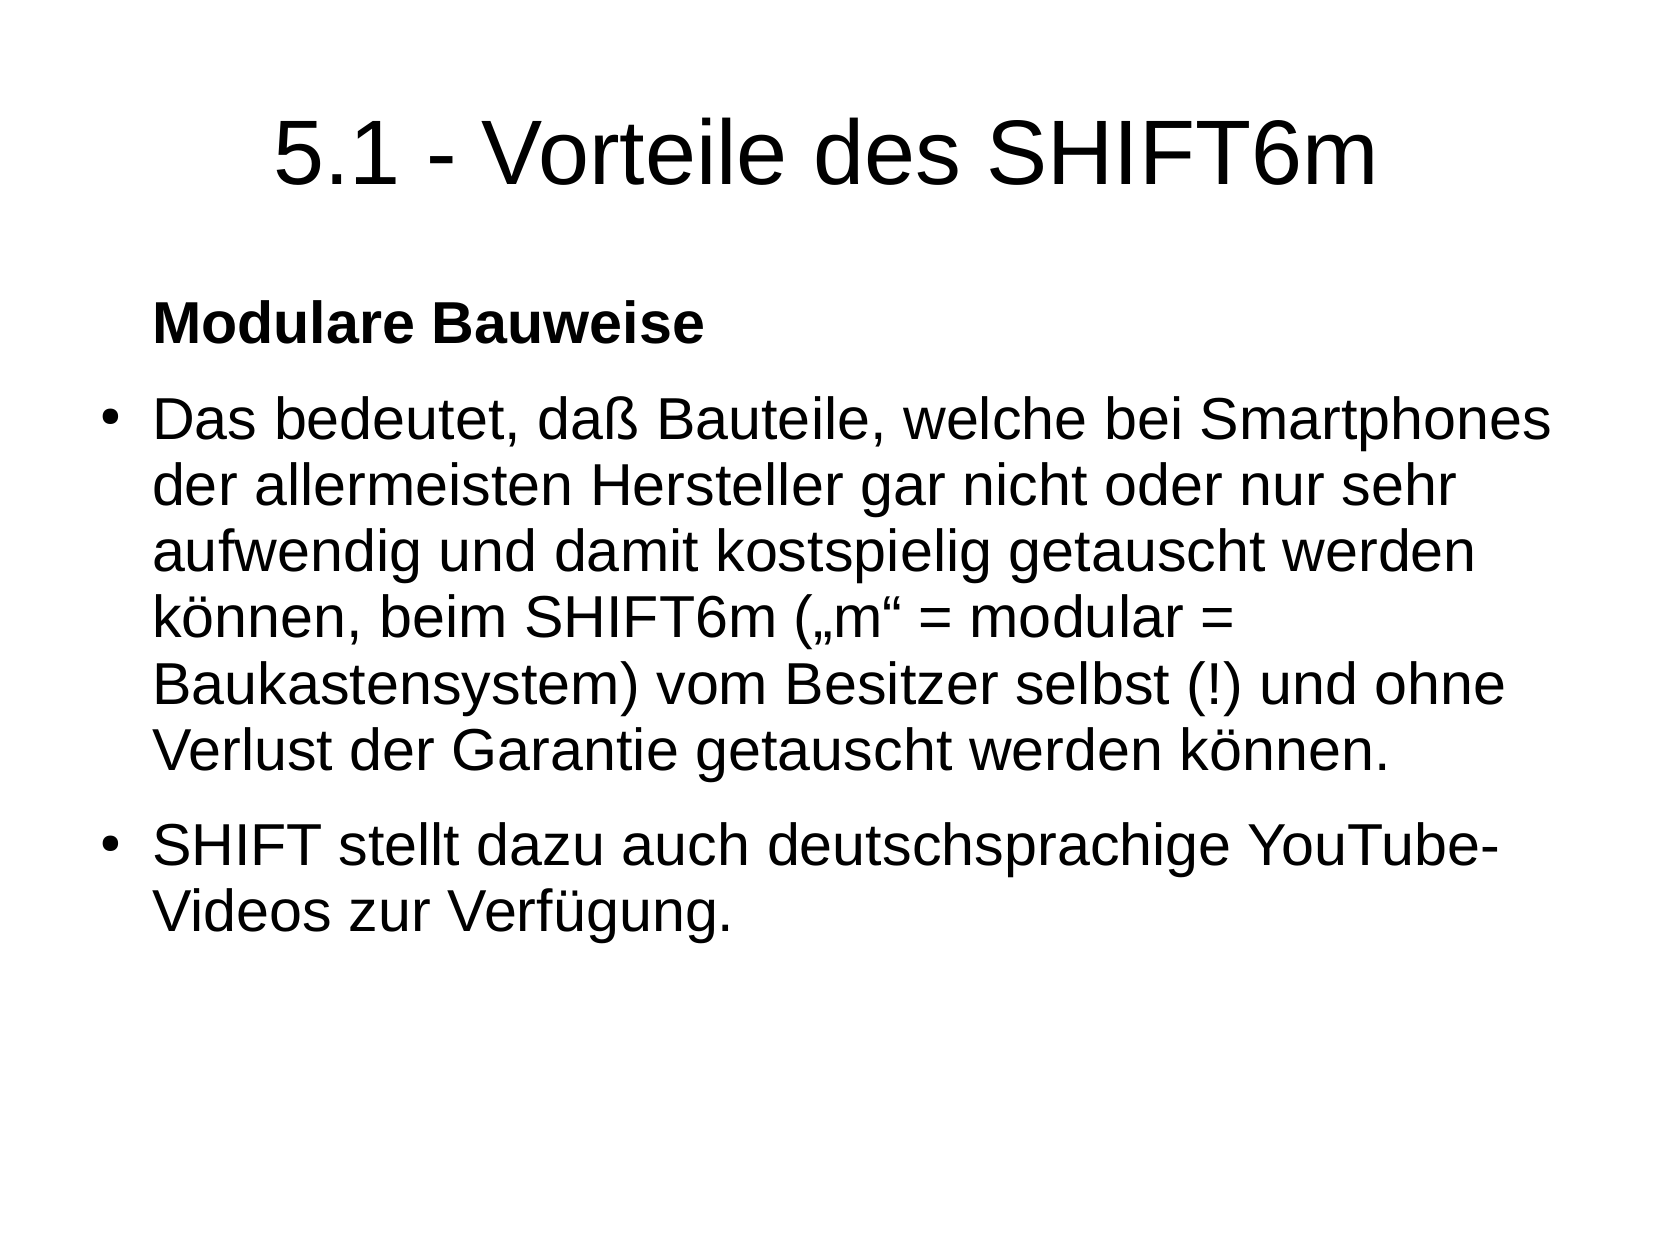

# 5.1 - Vorteile des SHIFT6m
Modulare Bauweise
Das bedeutet, daß Bauteile, welche bei Smartphones der allermeisten Hersteller gar nicht oder nur sehr aufwendig und damit kostspielig getauscht werden können, beim SHIFT6m („m“ = modular = Baukastensystem) vom Besitzer selbst (!) und ohne Verlust der Garantie getauscht werden können.
SHIFT stellt dazu auch deutschsprachige YouTube-Videos zur Verfügung.